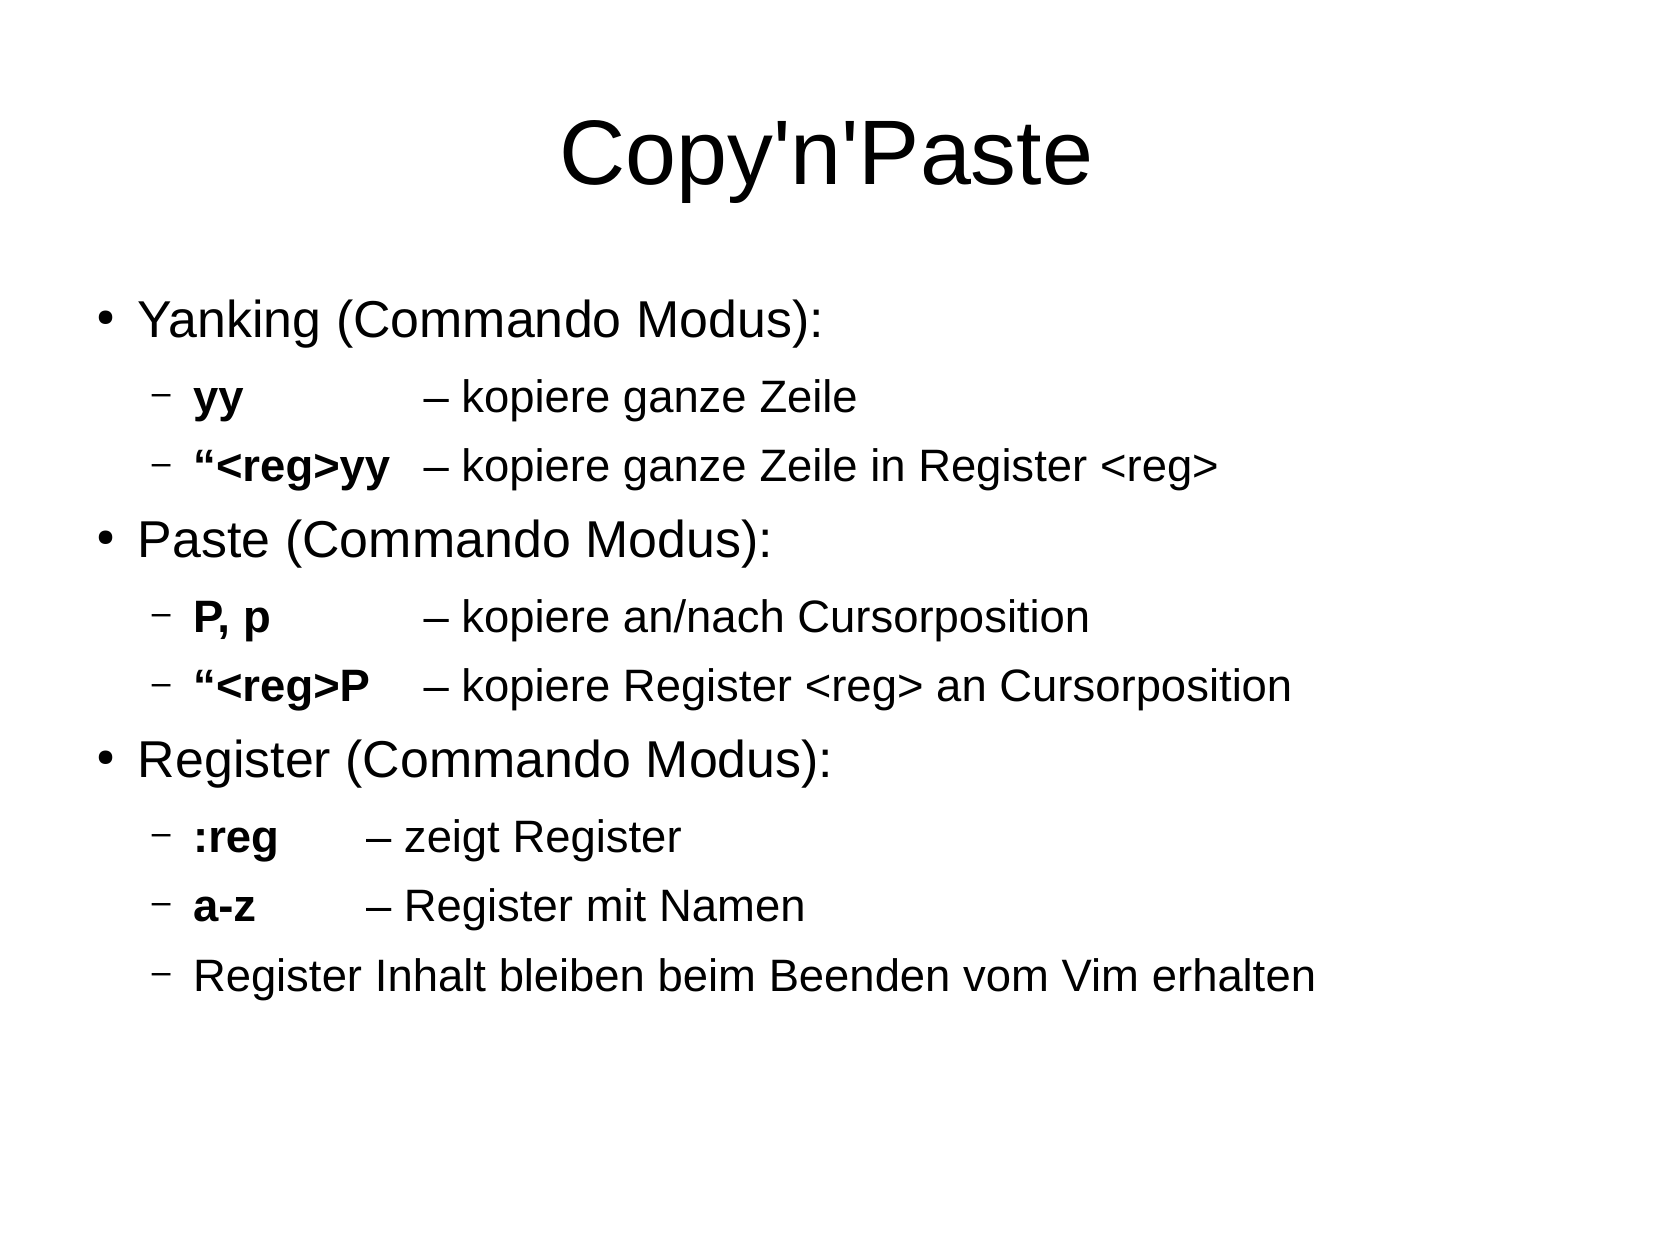

# Copy'n'Paste
Yanking (Commando Modus):
yy 	– kopiere ganze Zeile
“<reg>yy 	– kopiere ganze Zeile in Register <reg>
Paste (Commando Modus):
P, p 	– kopiere an/nach Cursorposition
“<reg>P 	– kopiere Register <reg> an Cursorposition
Register (Commando Modus):
:reg 	– zeigt Register
a-z 		– Register mit Namen
Register Inhalt bleiben beim Beenden vom Vim erhalten